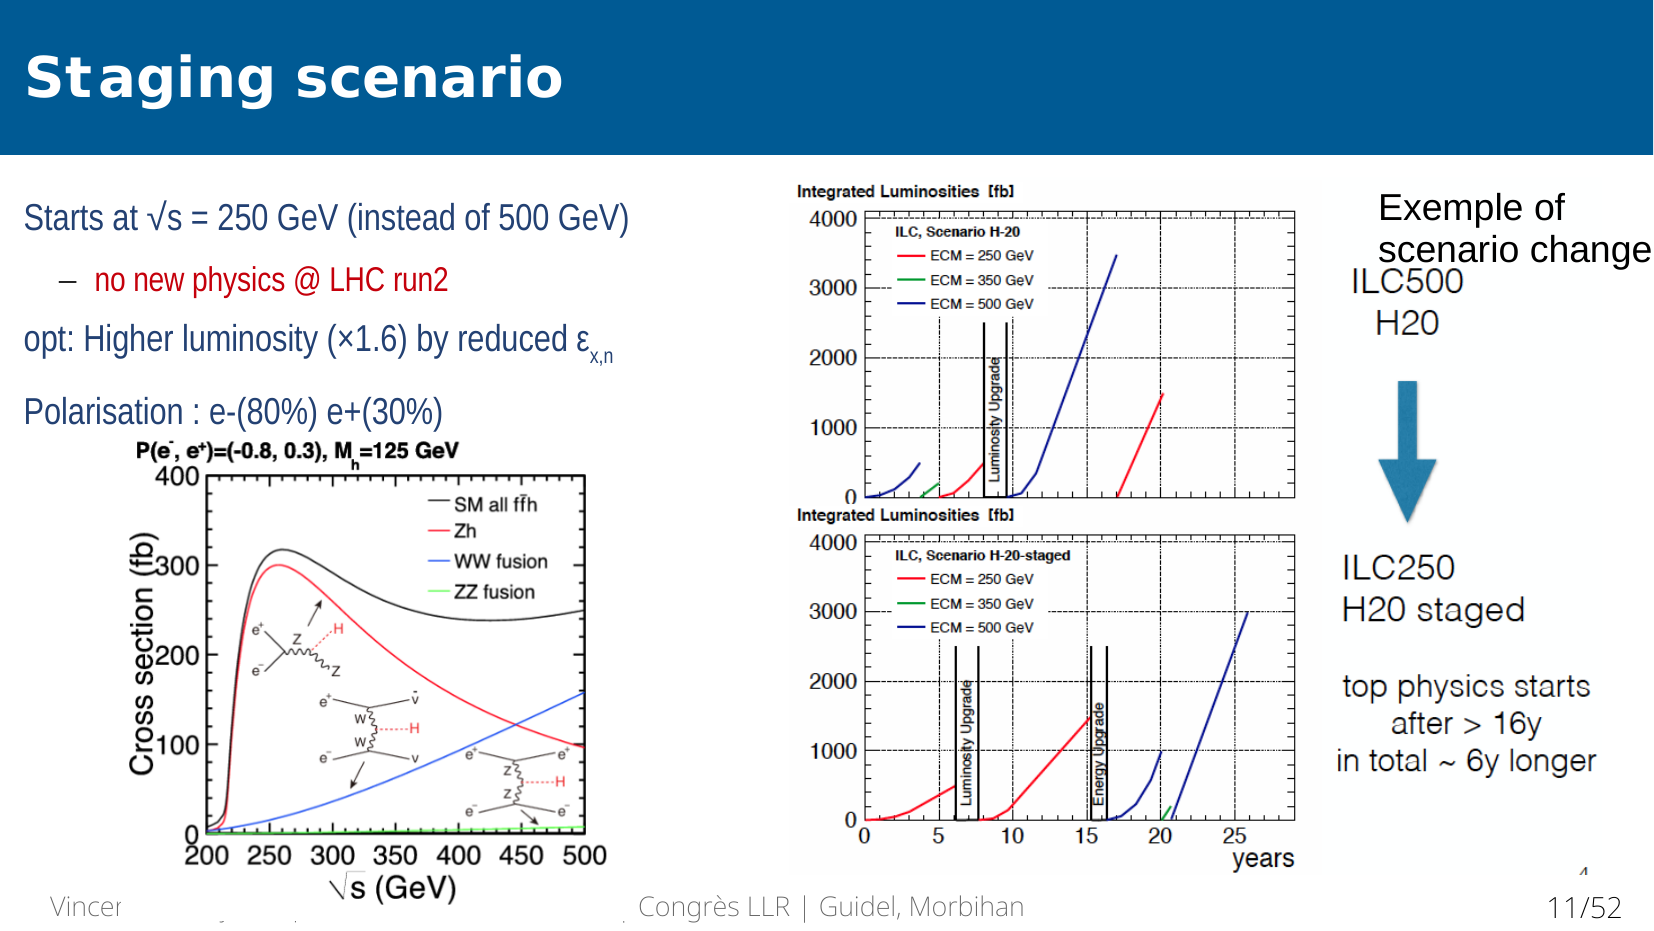

# St	aging scenario
Exemple of
scenario change
Starts at √s = 250 GeV (instead of 500 GeV)
no new physics @ LHC run2
opt: Higher luminosity (×1.6) by reduced εx,n
Polarisation : e-(80%) e+(30%)
et si l'ILC est décidé | Congrès LLR | Guidel, Morbihan
11